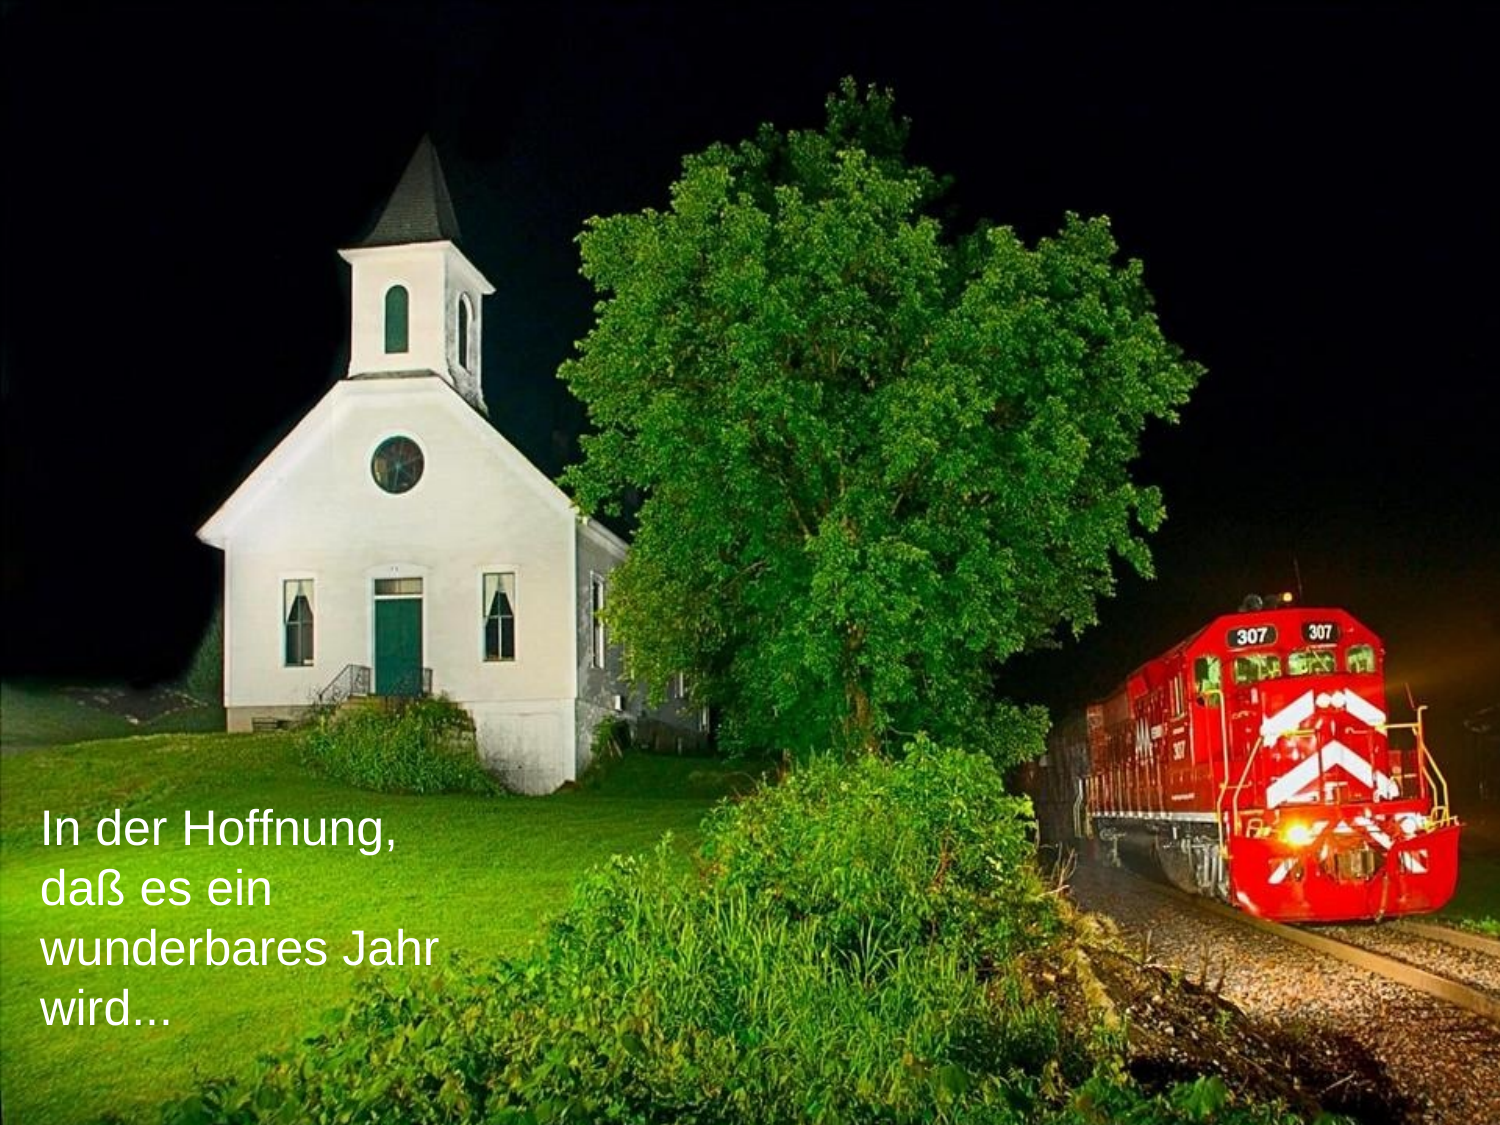

#
In der Hoffnung,
daß es ein wunderbares Jahr wird...